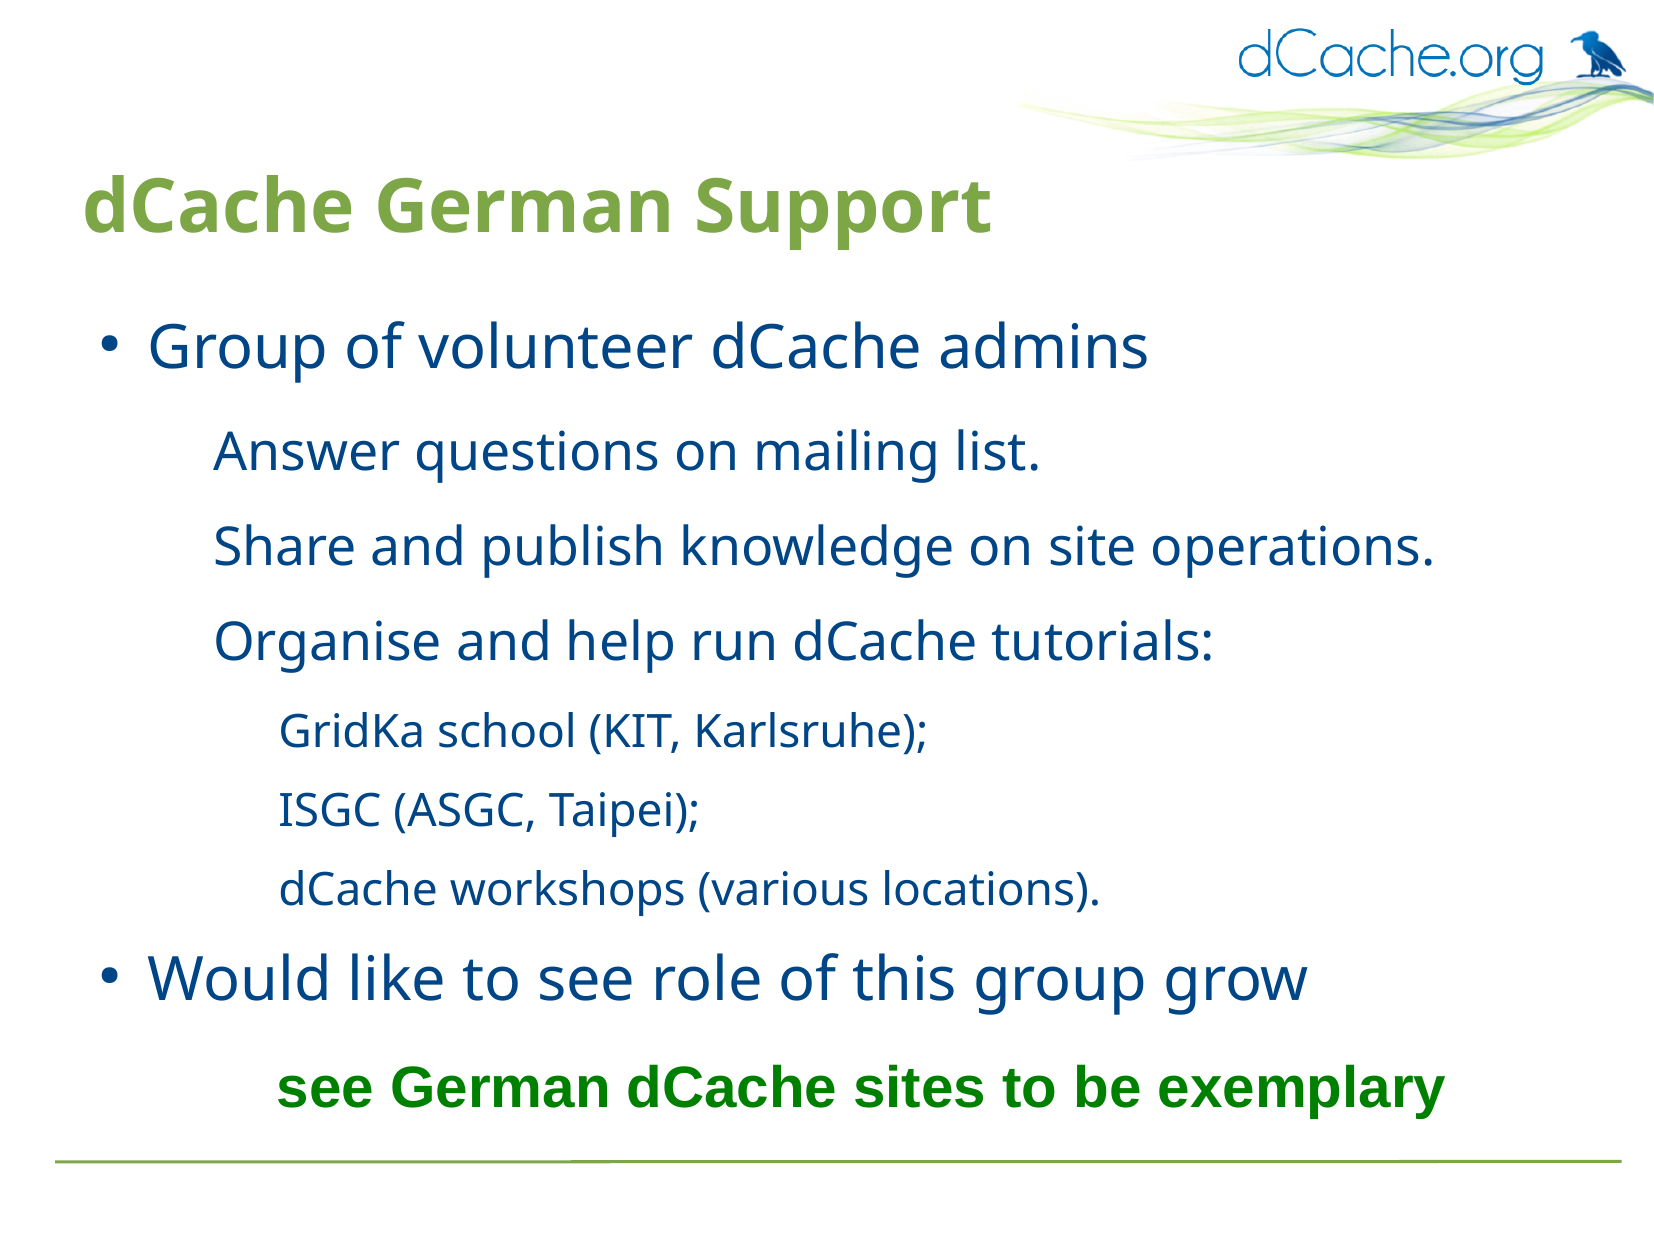

# dCache German Support
Group of volunteer dCache admins
Answer questions on mailing list.
Share and publish knowledge on site operations.
Organise and help run dCache tutorials:
GridKa school (KIT, Karlsruhe);
ISGC (ASGC, Taipei);
dCache workshops (various locations).
Would like to see role of this group grow
see German dCache sites to be exemplary